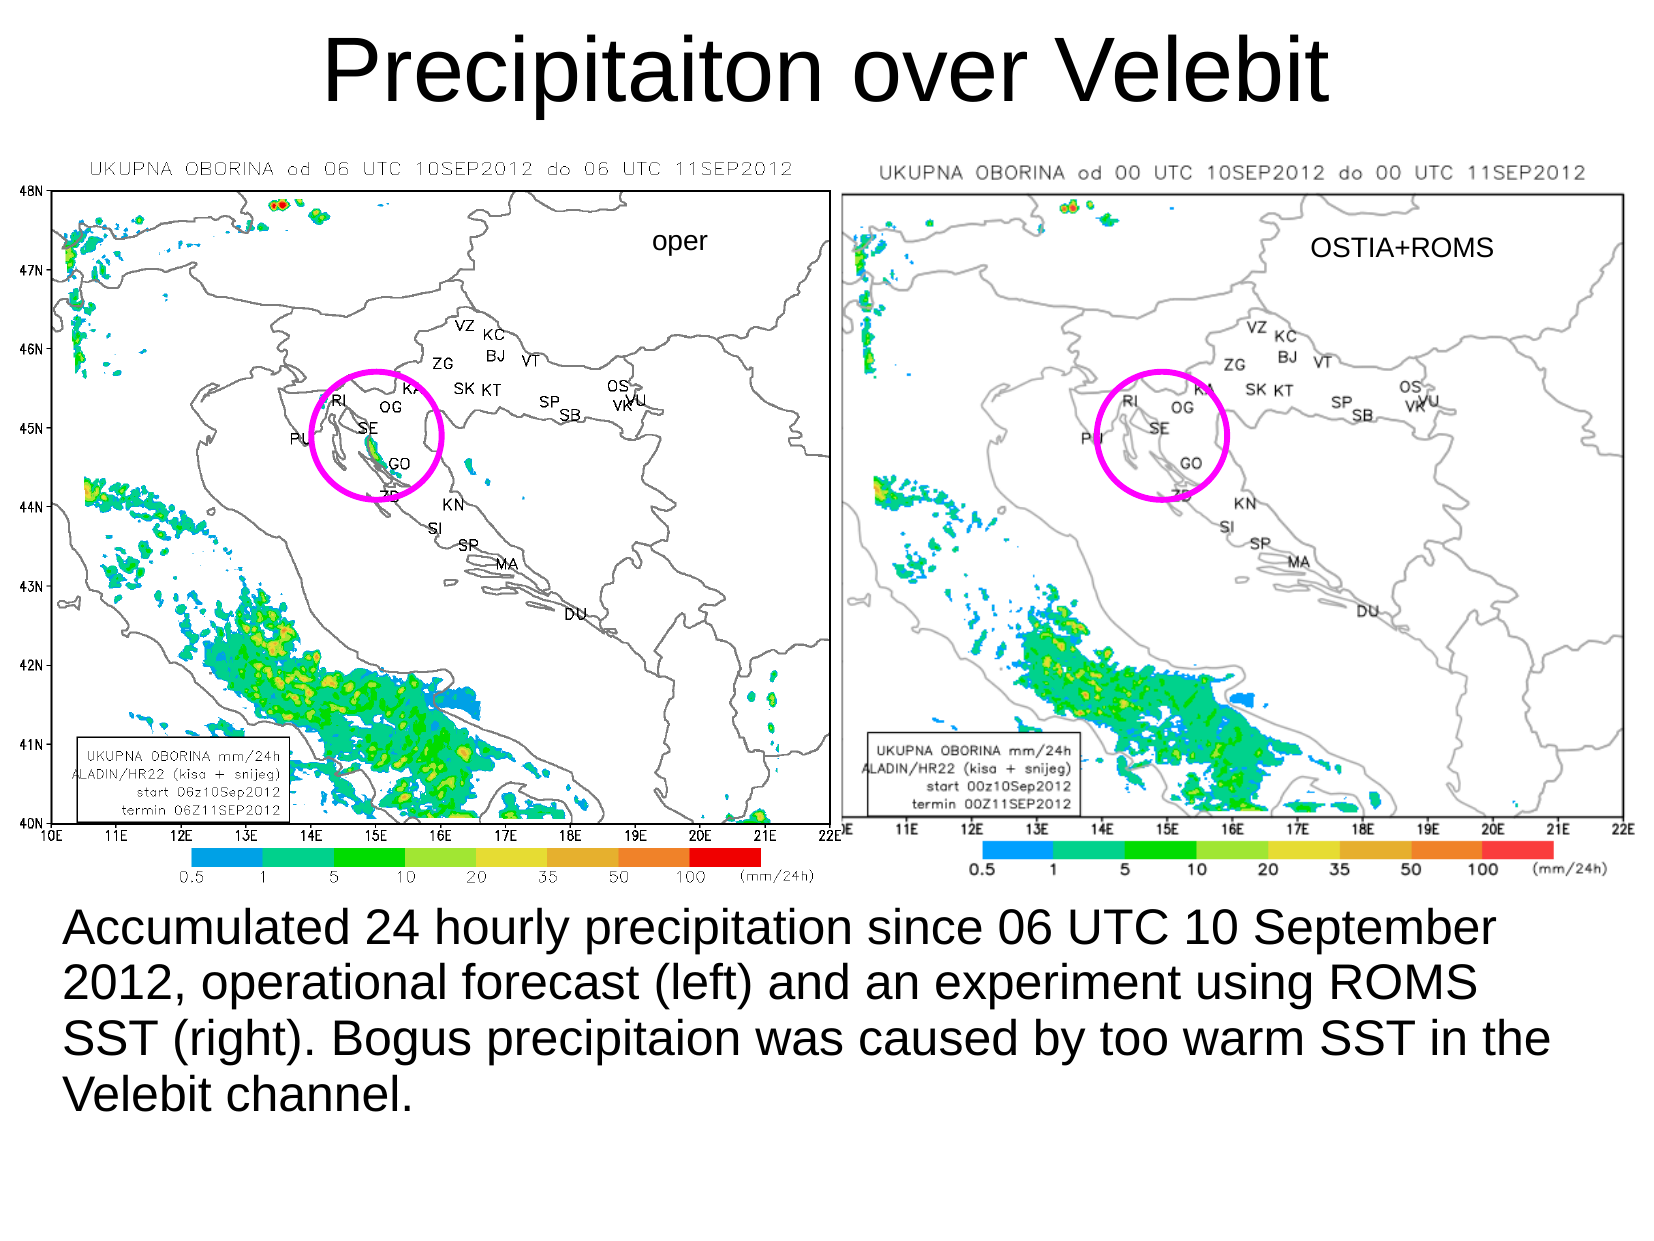

# Precipitaiton over Velebit
oper
OSTIA+ROMS
Accumulated 24 hourly precipitation since 06 UTC 10 September 2012, operational forecast (left) and an experiment using ROMS SST (right). Bogus precipitaion was caused by too warm SST in the Velebit channel.